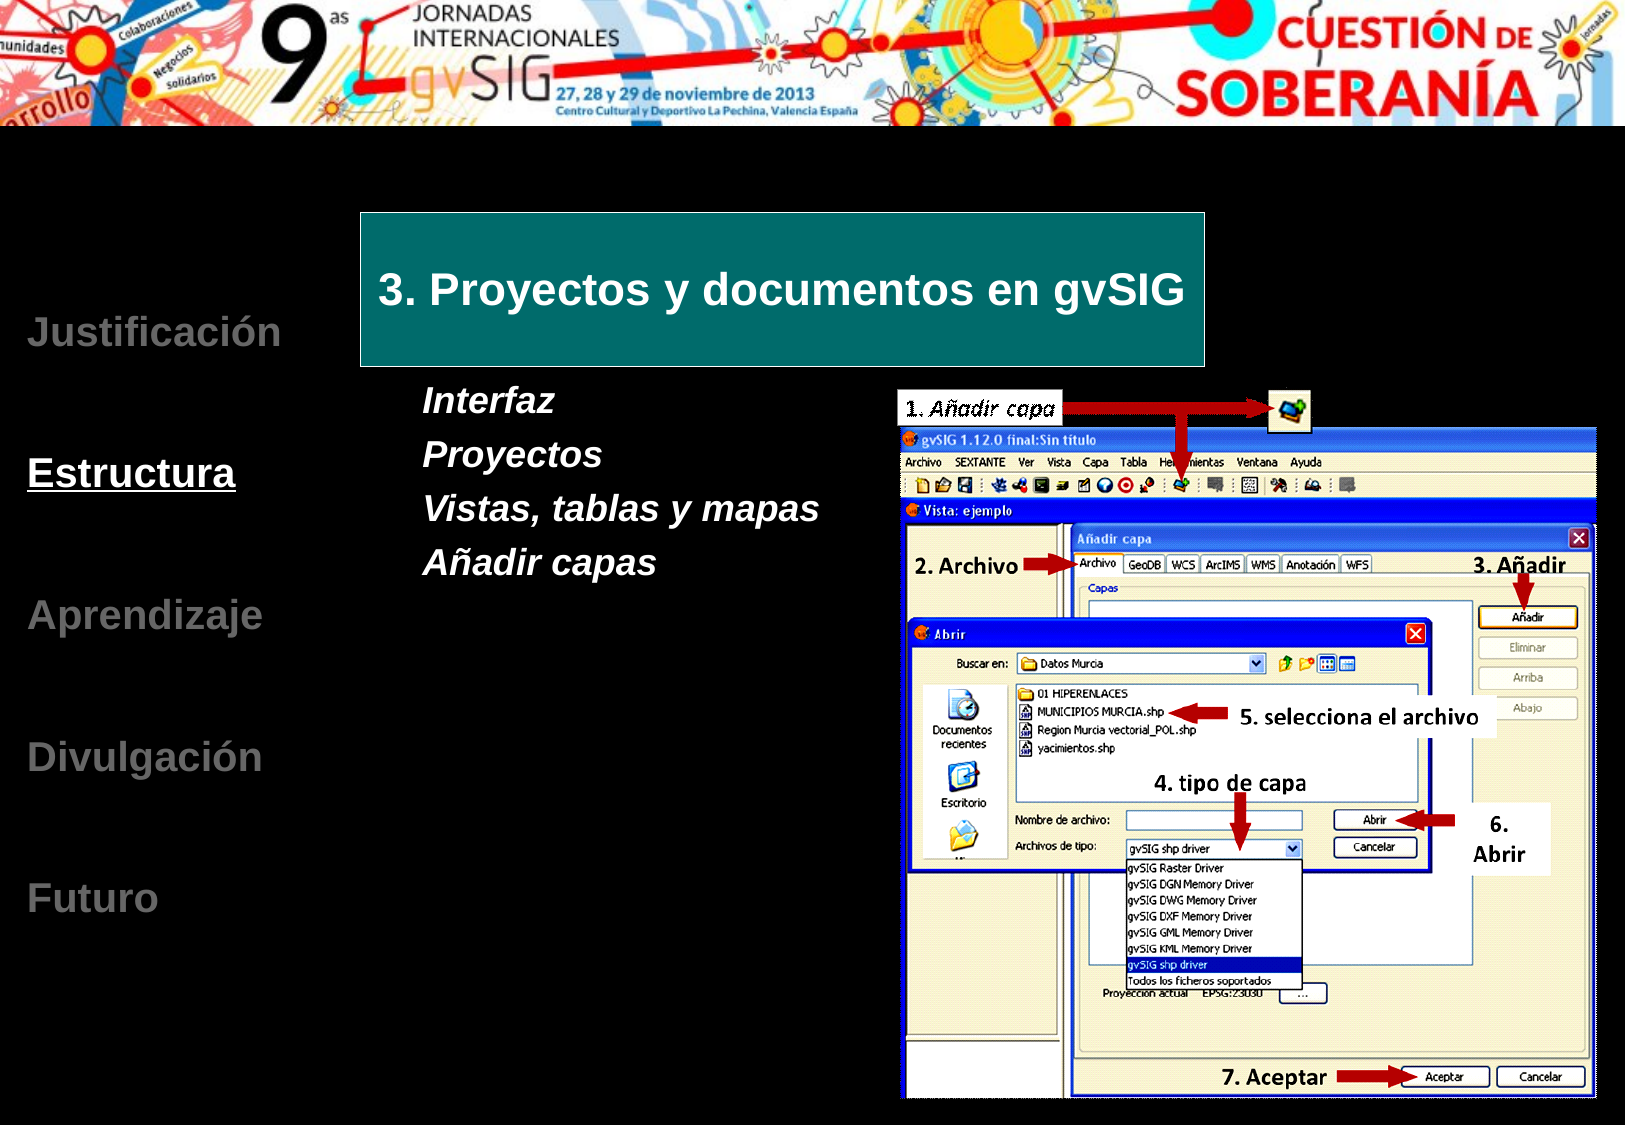

3. Proyectos y documentos en gvSIG
Justificación
Estructura
Aprendizaje
Divulgación
Futuro
Interfaz
Proyectos
Vistas, tablas y mapas
Añadir capas